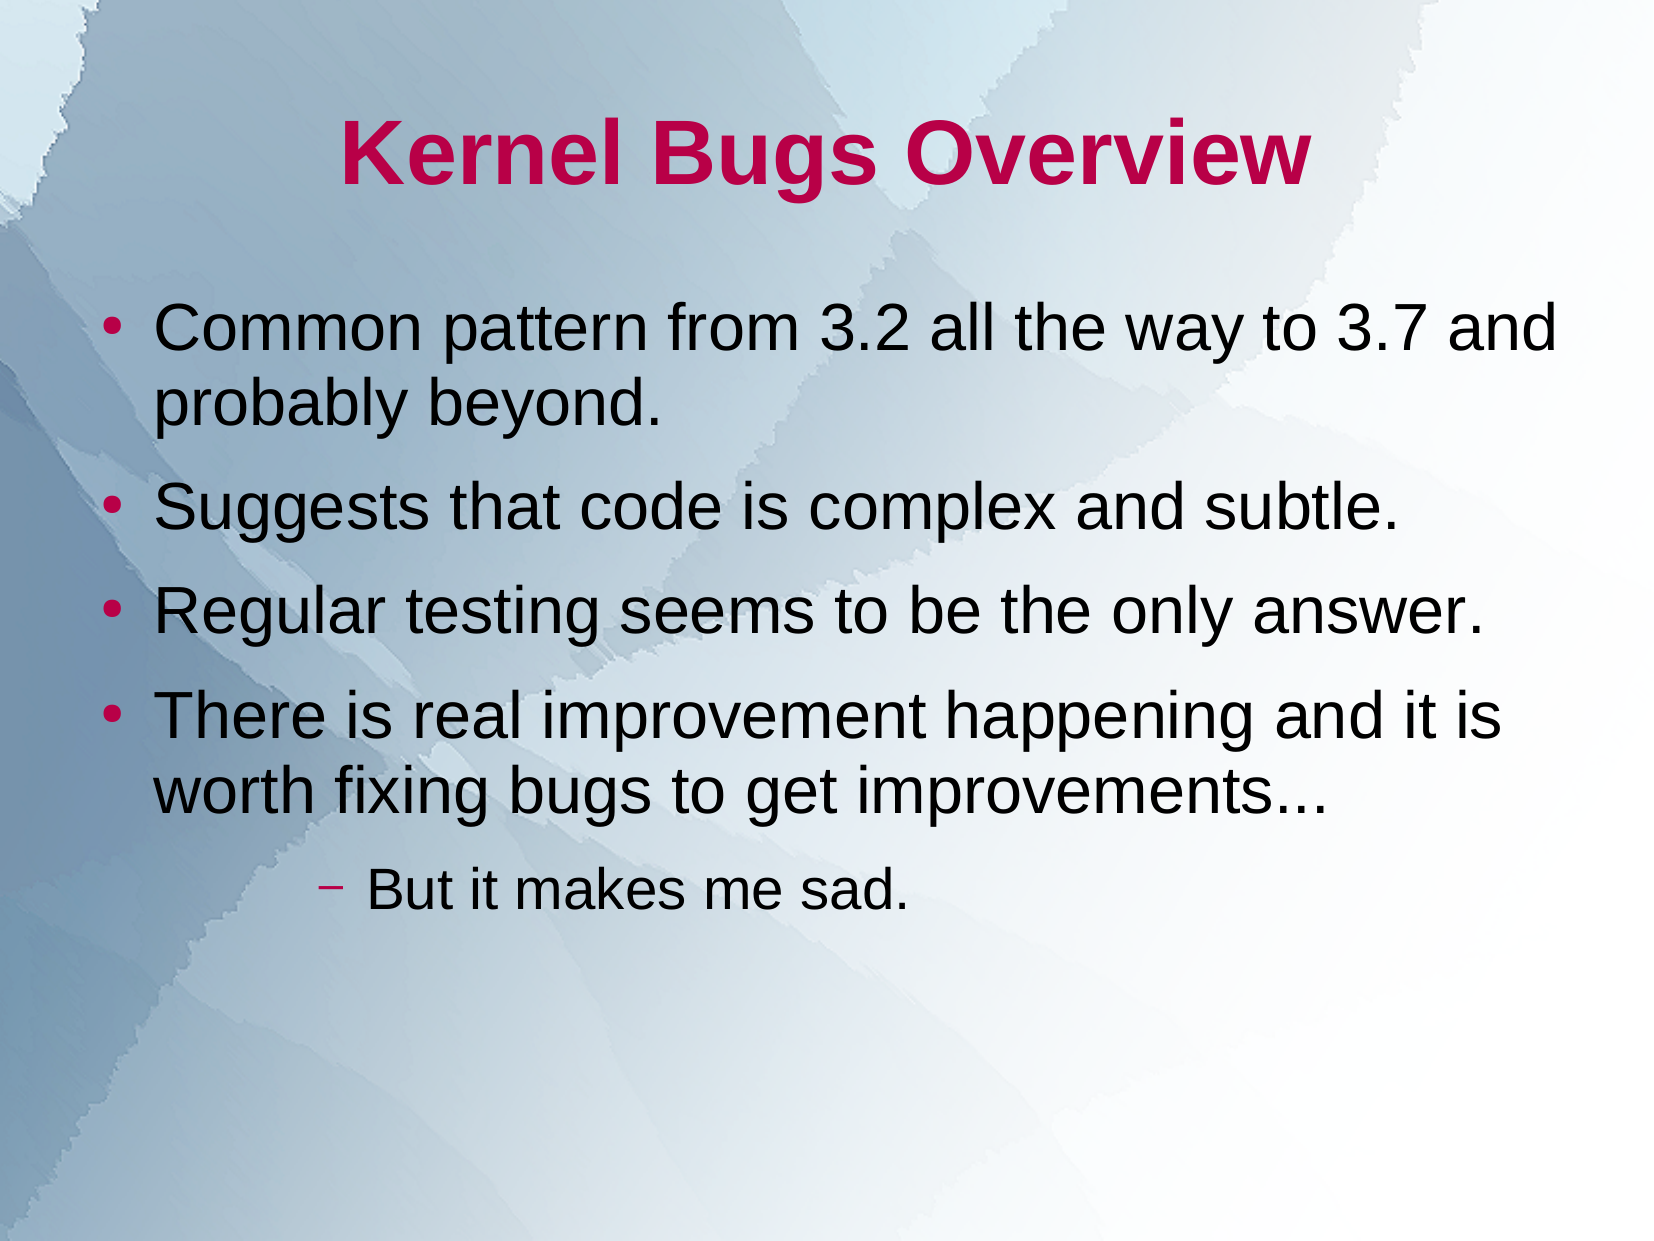

# Kernel Bugs Overview
Common pattern from 3.2 all the way to 3.7 and probably beyond.
Suggests that code is complex and subtle.
Regular testing seems to be the only answer.
There is real improvement happening and it is worth fixing bugs to get improvements...
But it makes me sad.